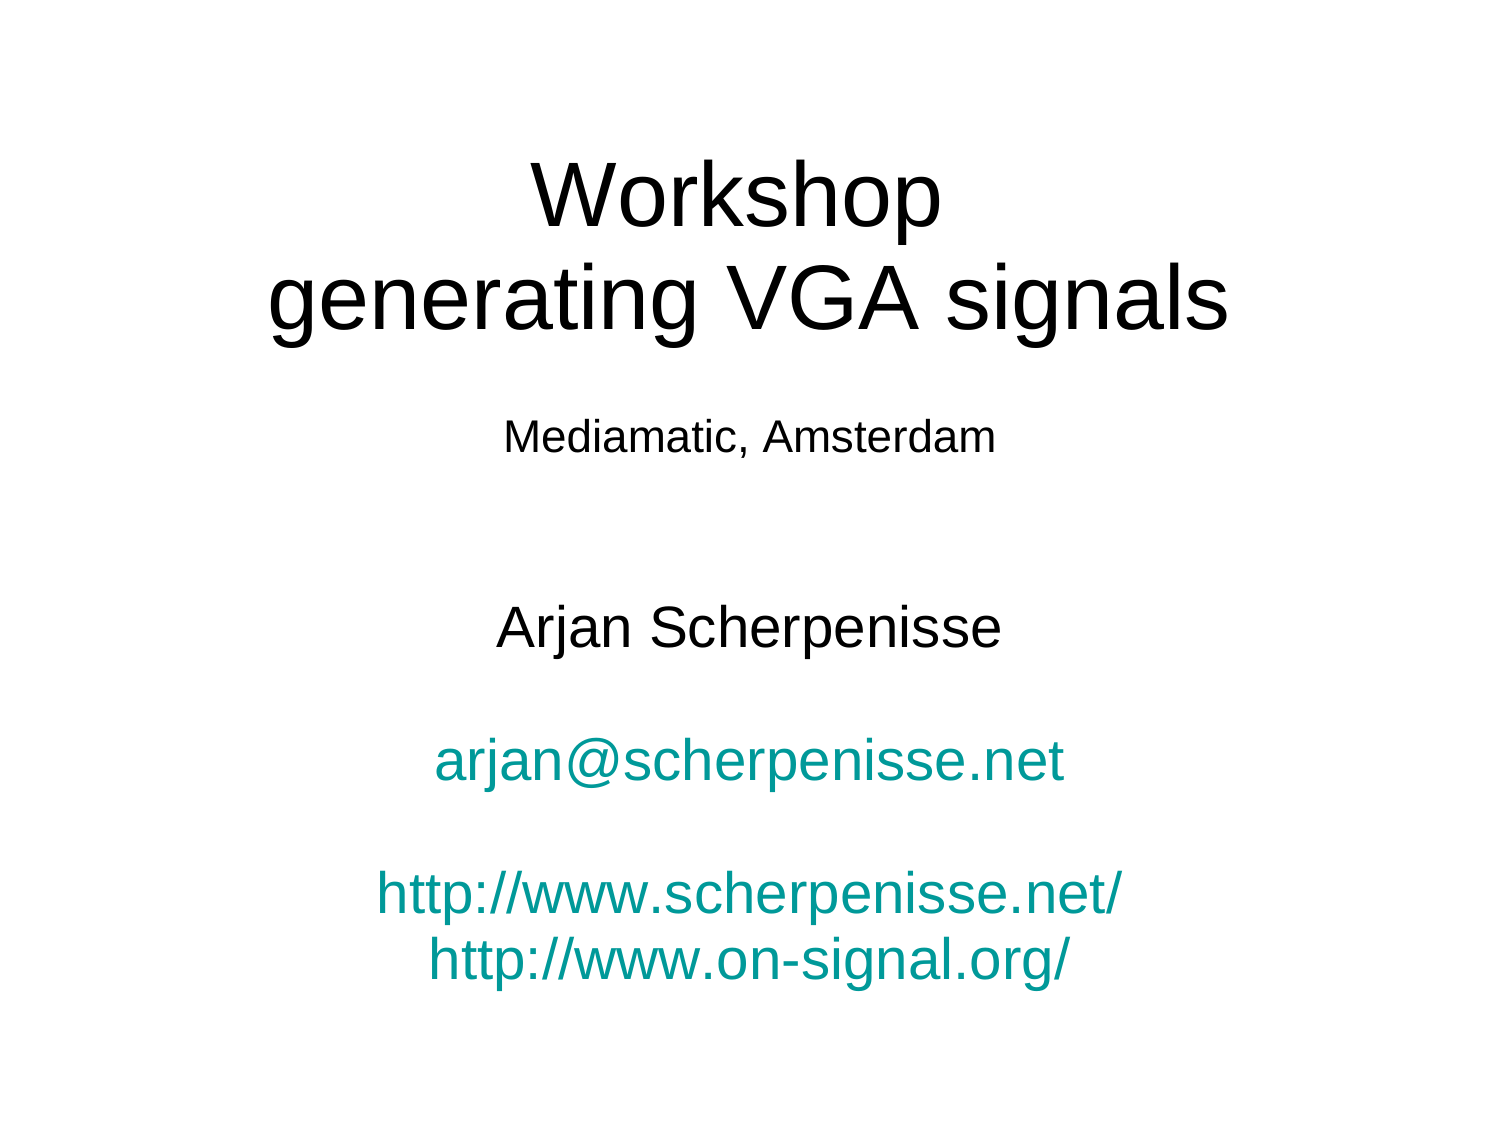

# Workshop generating VGA signals
Mediamatic, Amsterdam
Arjan Scherpenisse
arjan@scherpenisse.net
http://www.scherpenisse.net/
http://www.on-signal.org/